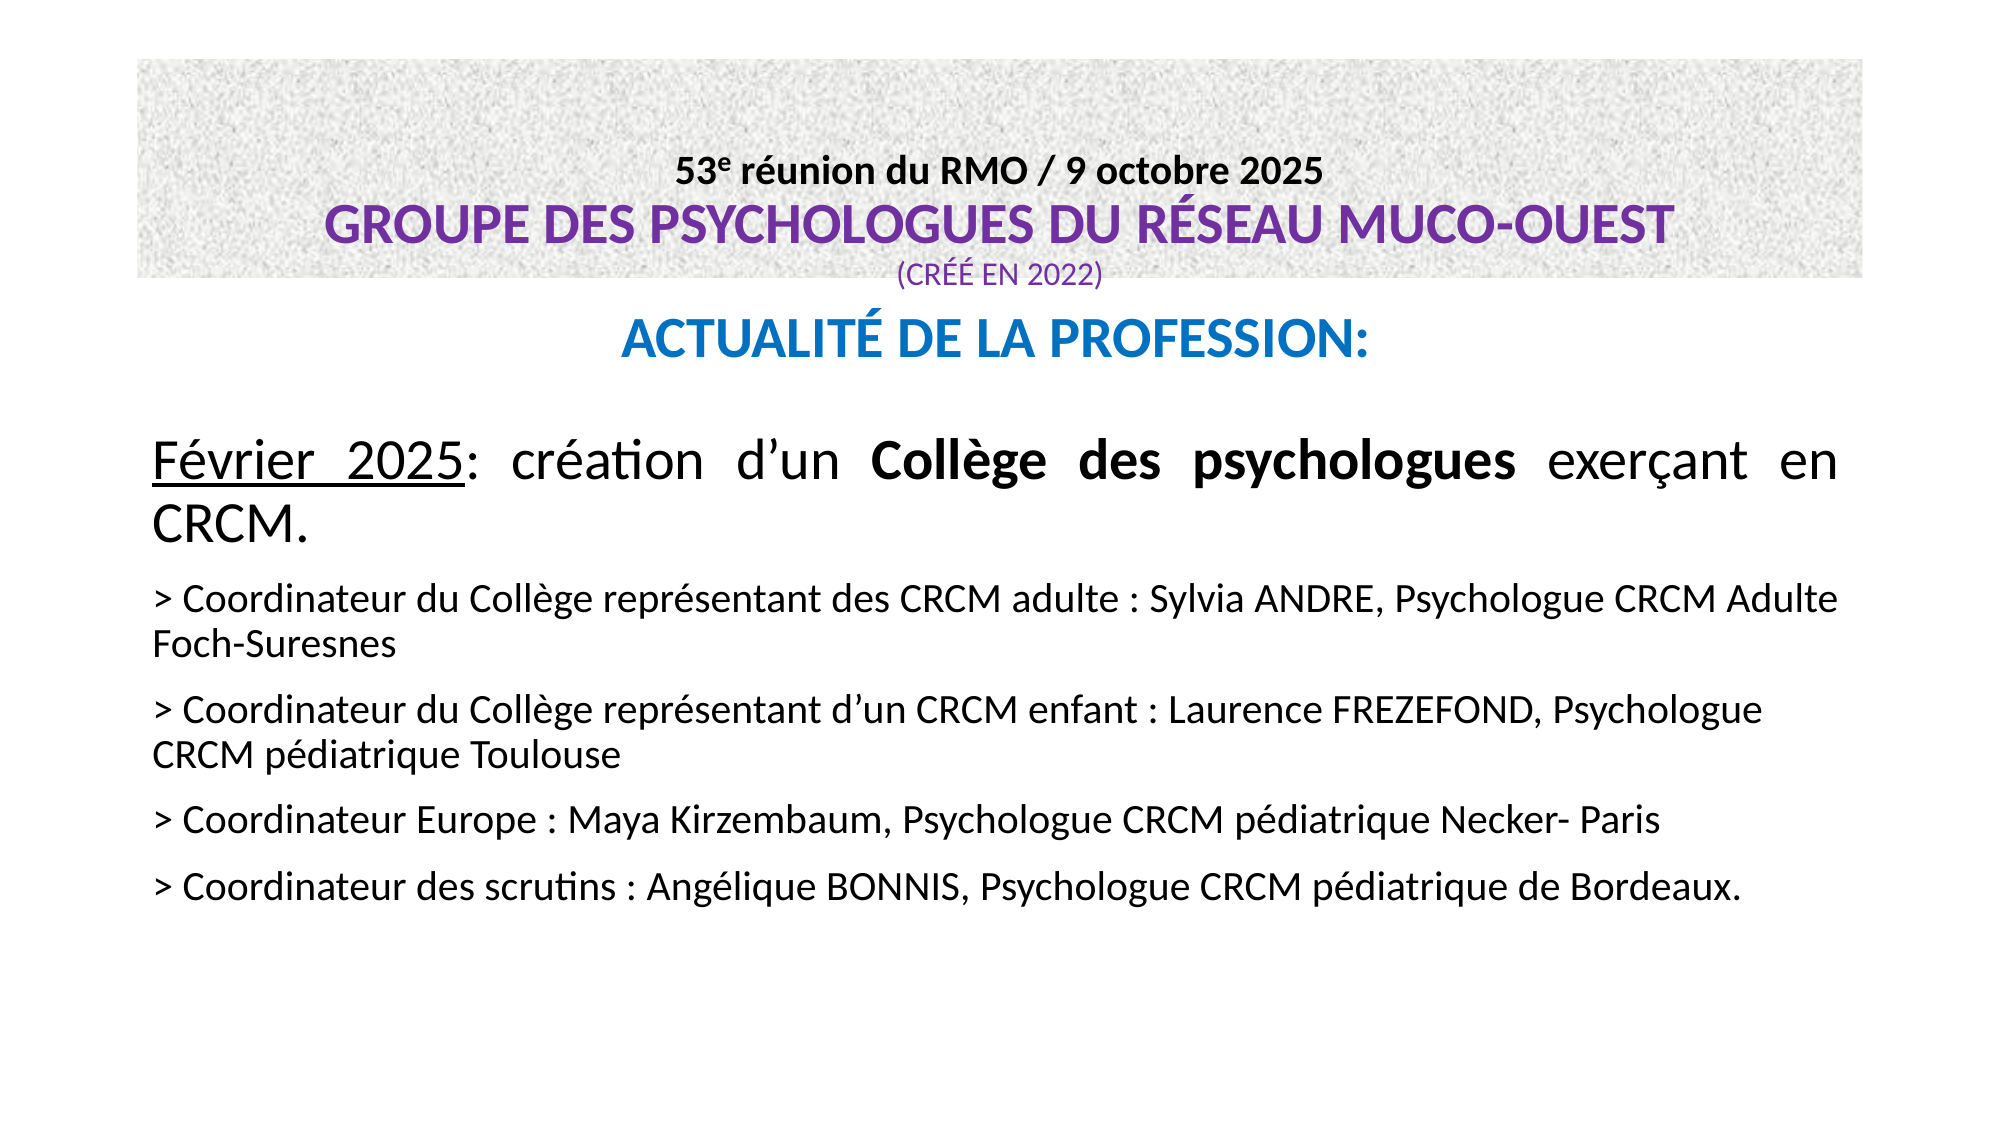

53e réunion du RMO / 9 octobre 2025
Groupe des psychologues du Réseau Muco-Ouest
(créé en 2022)
# Actualité de la profession:
Février 2025: création d’un Collège des psychologues exerçant en CRCM.
> Coordinateur du Collège représentant des CRCM adulte : Sylvia ANDRE, Psychologue CRCM Adulte Foch-Suresnes
> Coordinateur du Collège représentant d’un CRCM enfant : Laurence FREZEFOND, Psychologue CRCM pédiatrique Toulouse
> Coordinateur Europe : Maya Kirzembaum, Psychologue CRCM pédiatrique Necker- Paris
> Coordinateur des scrutins : Angélique BONNIS, Psychologue CRCM pédiatrique de Bordeaux.